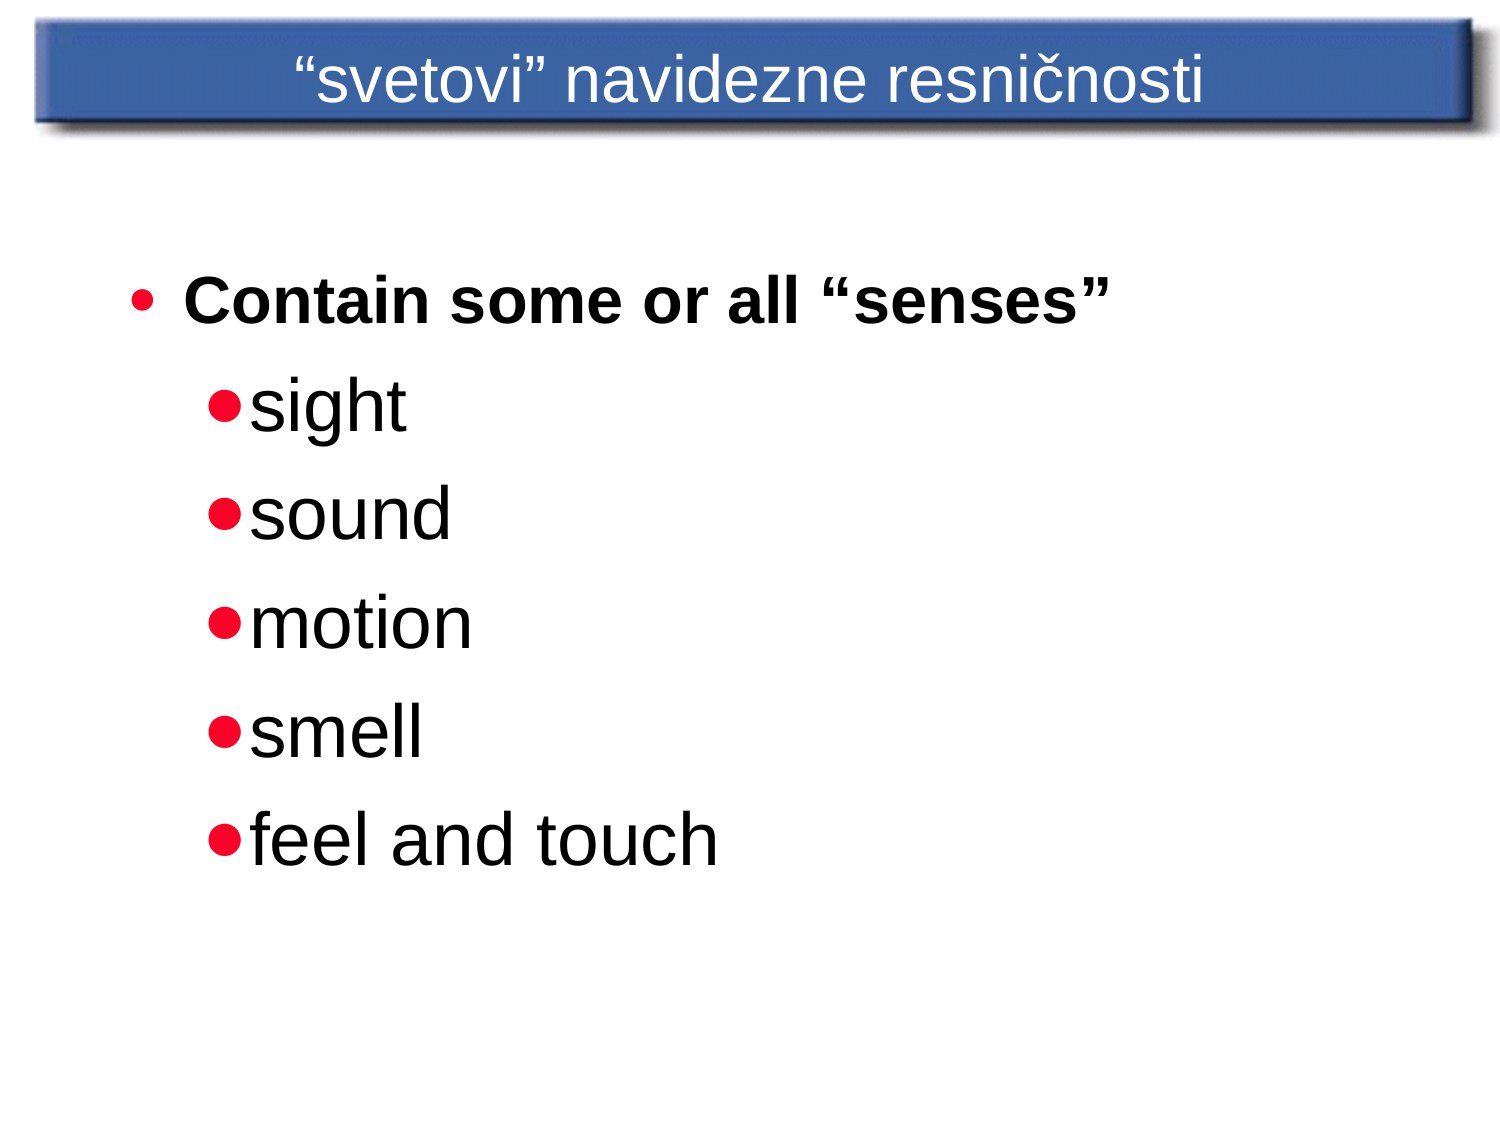

# “svetovi” navidezne resničnosti
Contain some or all “senses”
sight
sound
motion
smell
feel and touch
Source: Virtual Reality Technology, p. 4-5